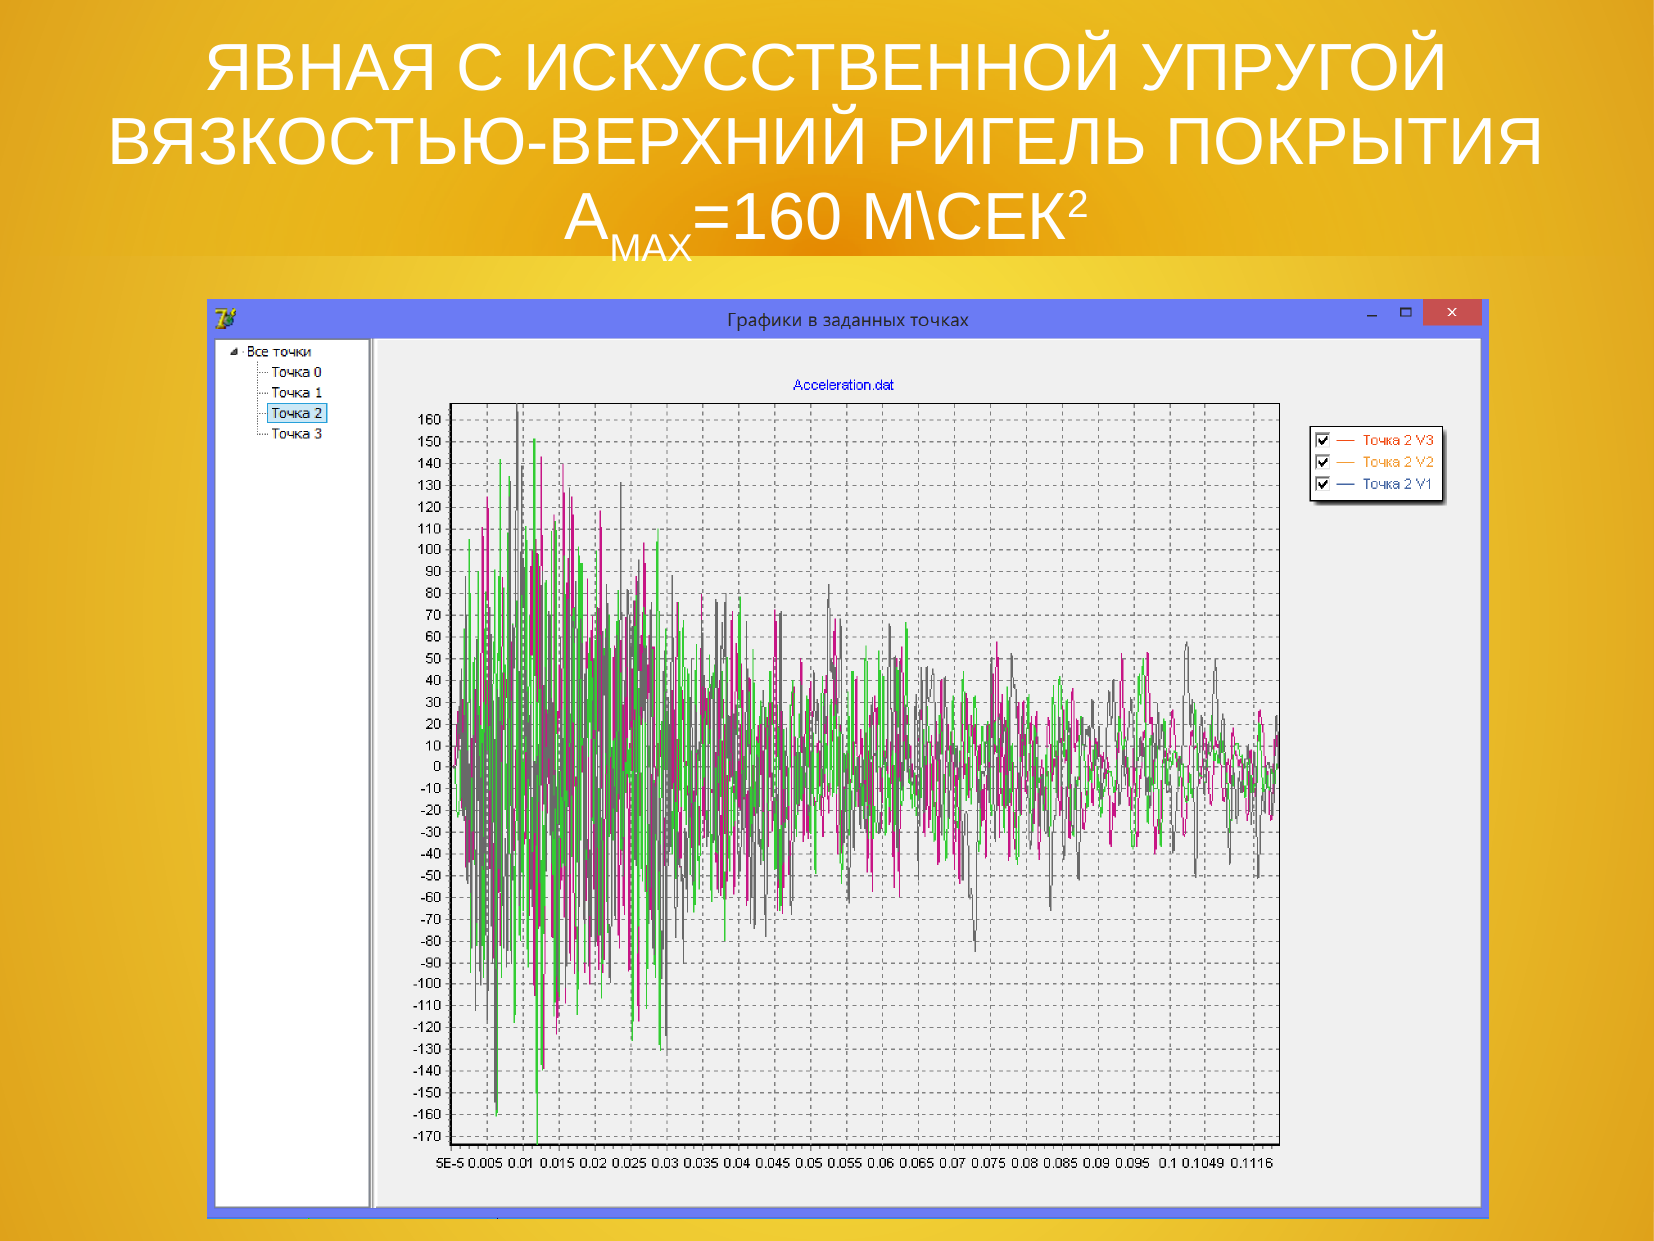

# ЯВНАЯ С ИСКУССТВЕННОЙ УПРУГОЙ ВЯЗКОСТЬЮ-ВЕРХНИЙ РИГЕЛЬ ПОКРЫТИЯ АМАХ=160 М\СЕК2